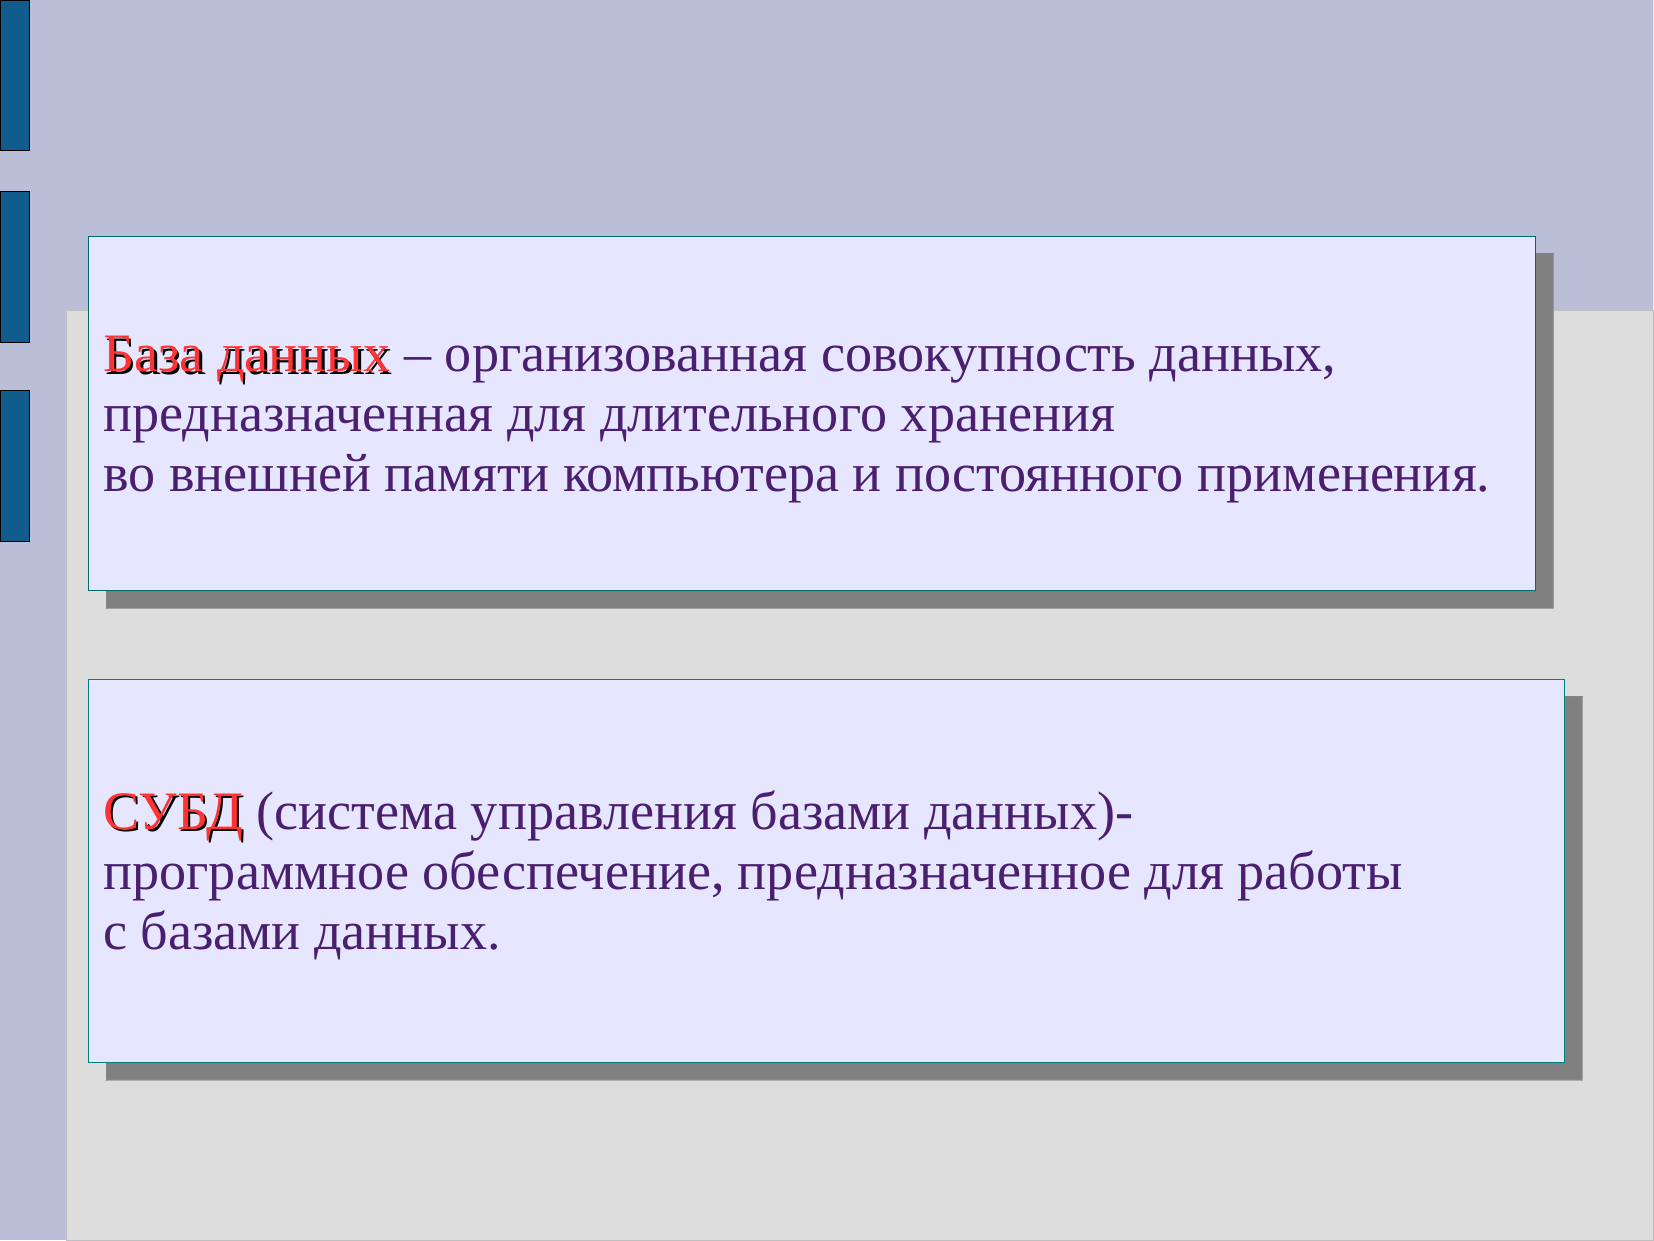

База данных – организованная совокупность данных,
предназначенная для длительного хранения
во внешней памяти компьютера и постоянного применения.
СУБД (система управления базами данных)-
программное обеспечение, предназначенное для работы
с базами данных.